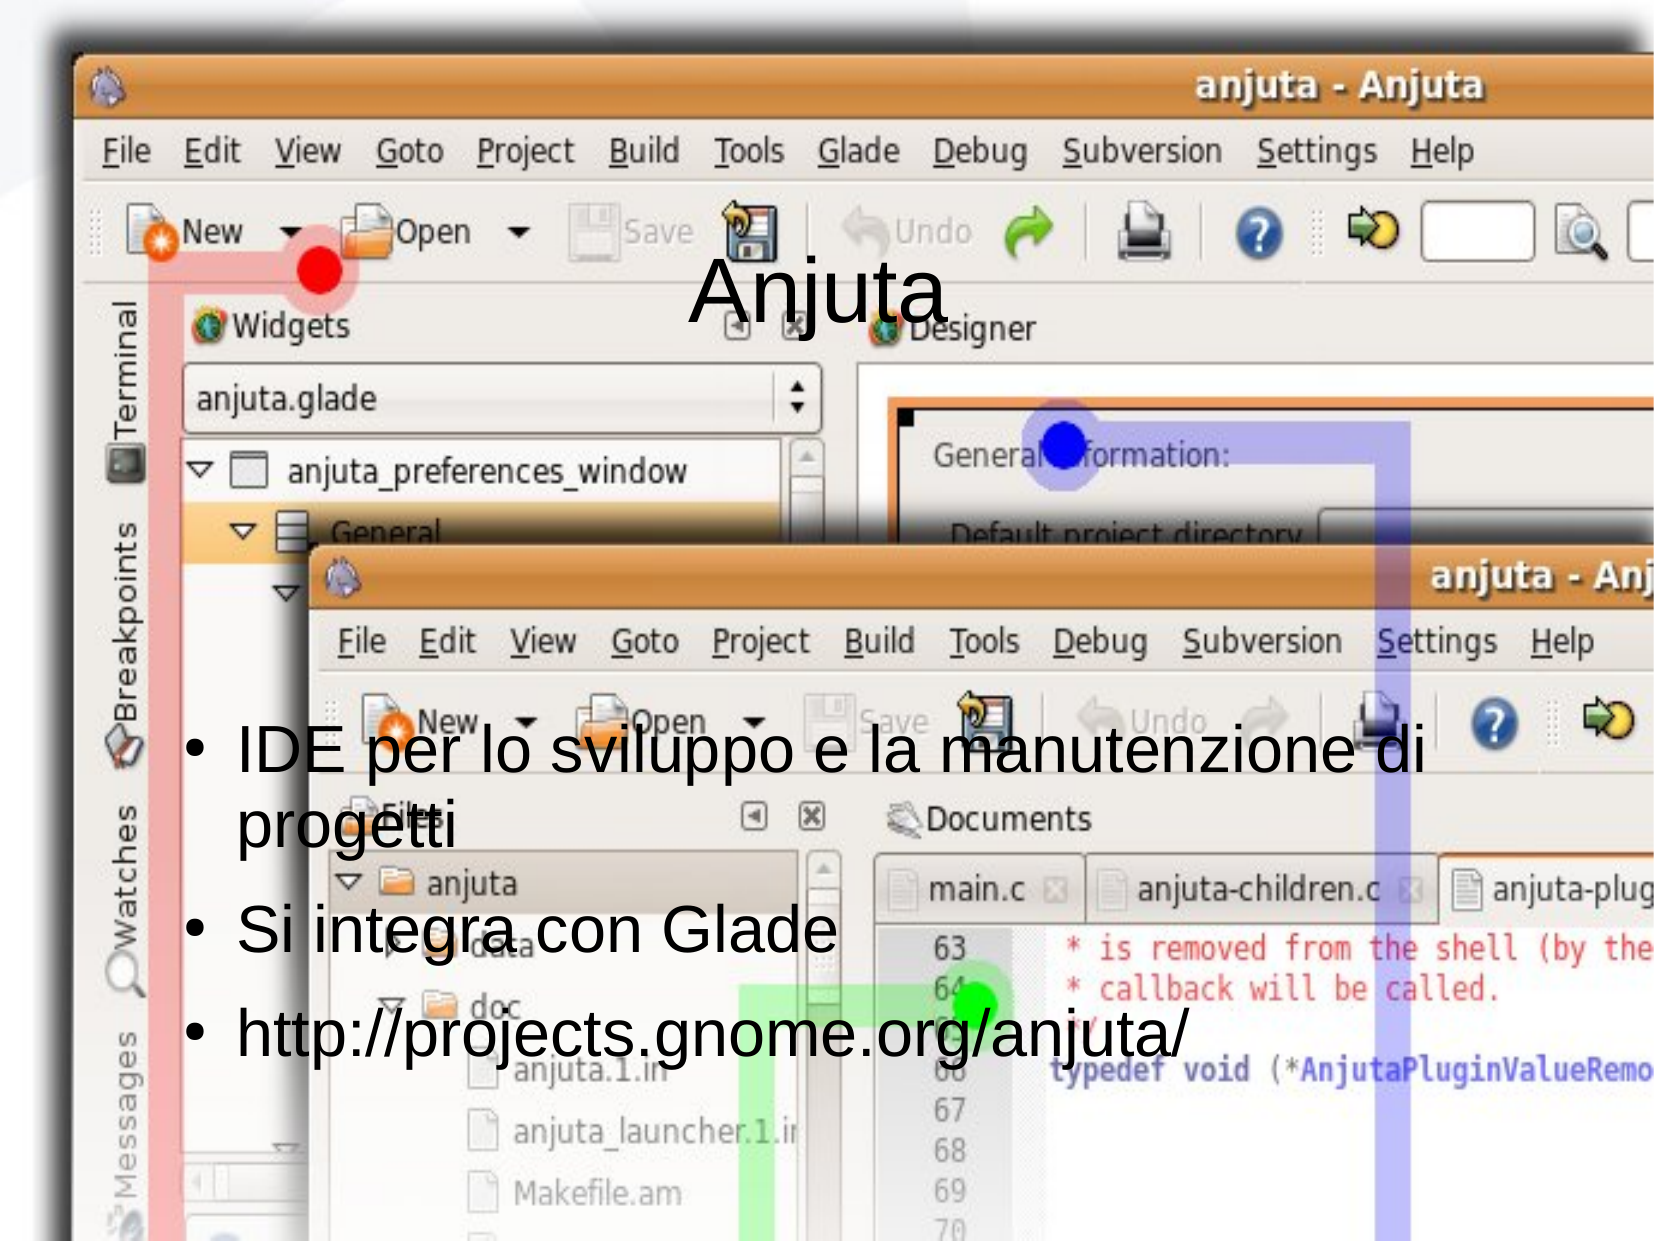

# Anjuta
IDE per lo sviluppo e la manutenzione di progetti
Si integra con Glade
http://projects.gnome.org/anjuta/